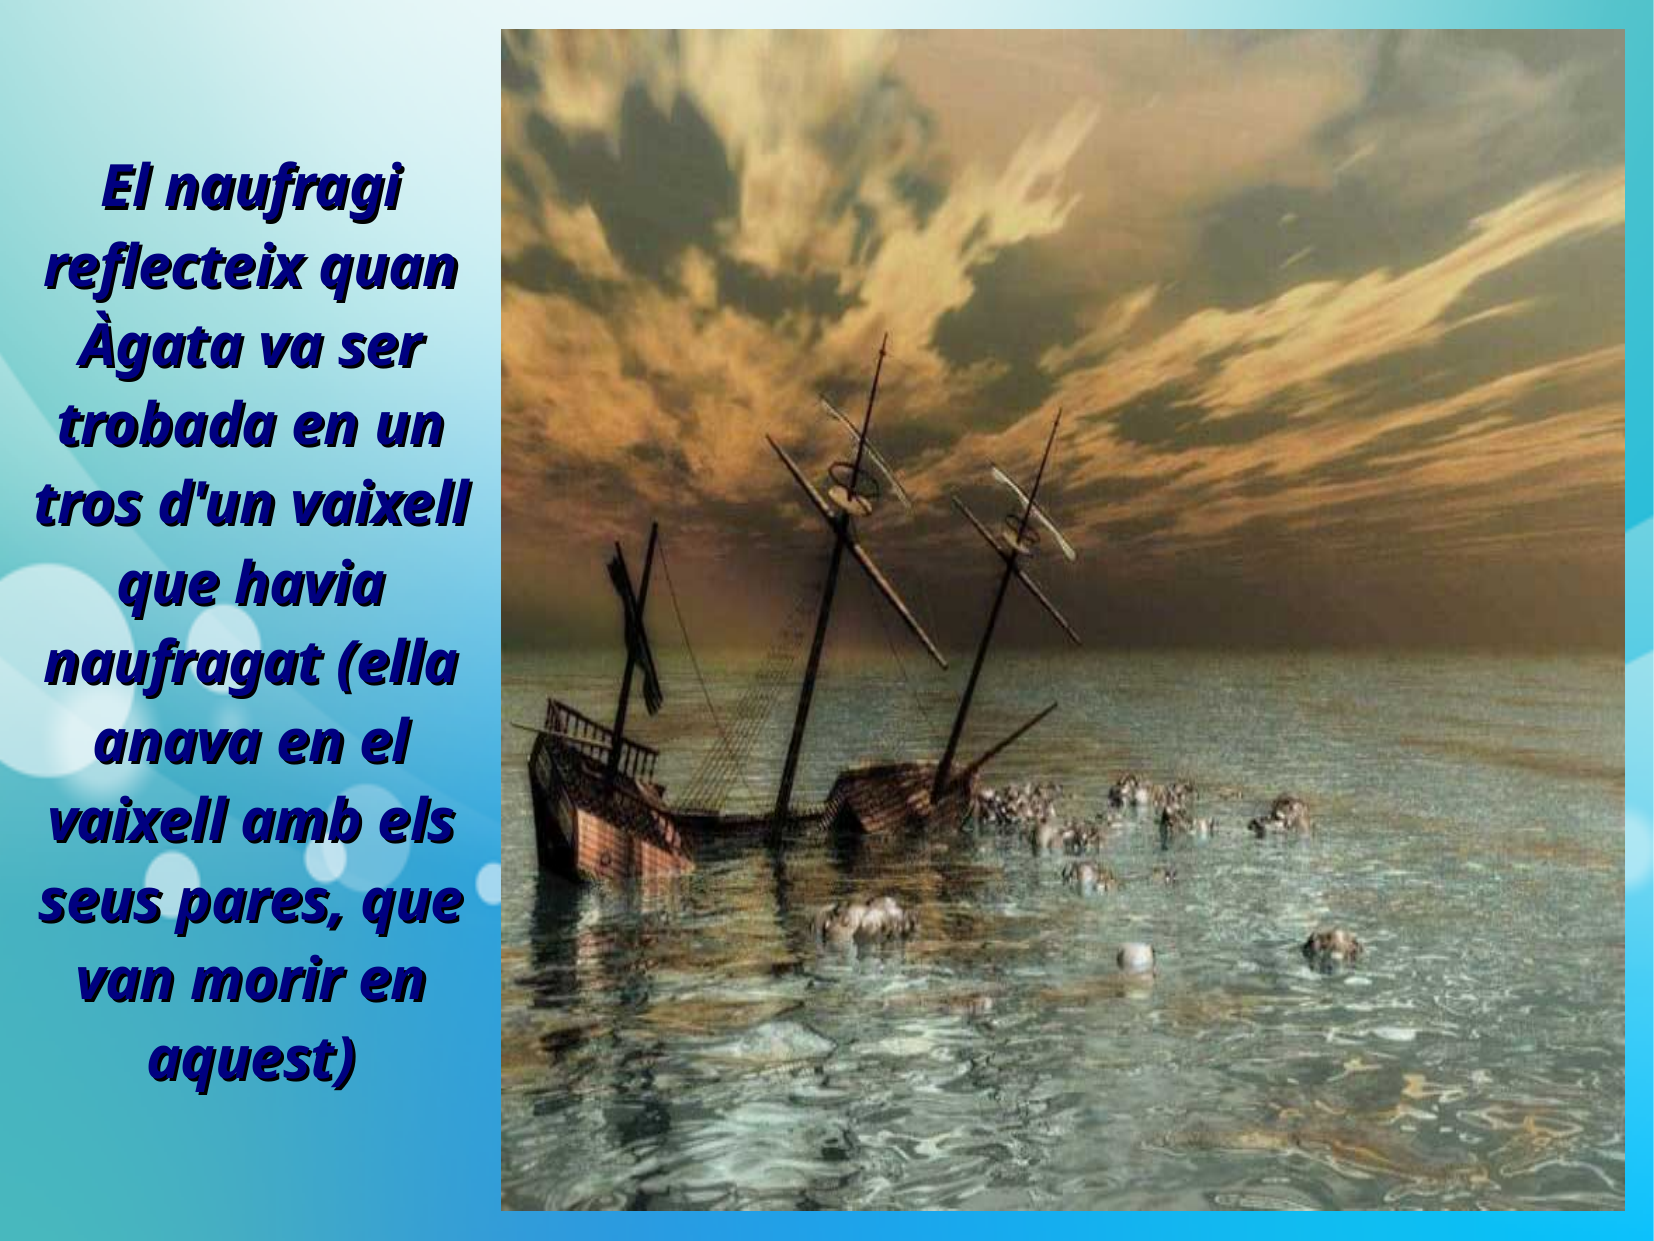

# El naufragi reflecteix quan Àgata va ser trobada en un tros d'un vaixell que havia naufragat (ella anava en el vaixell amb els seus pares, que van morir en aquest)